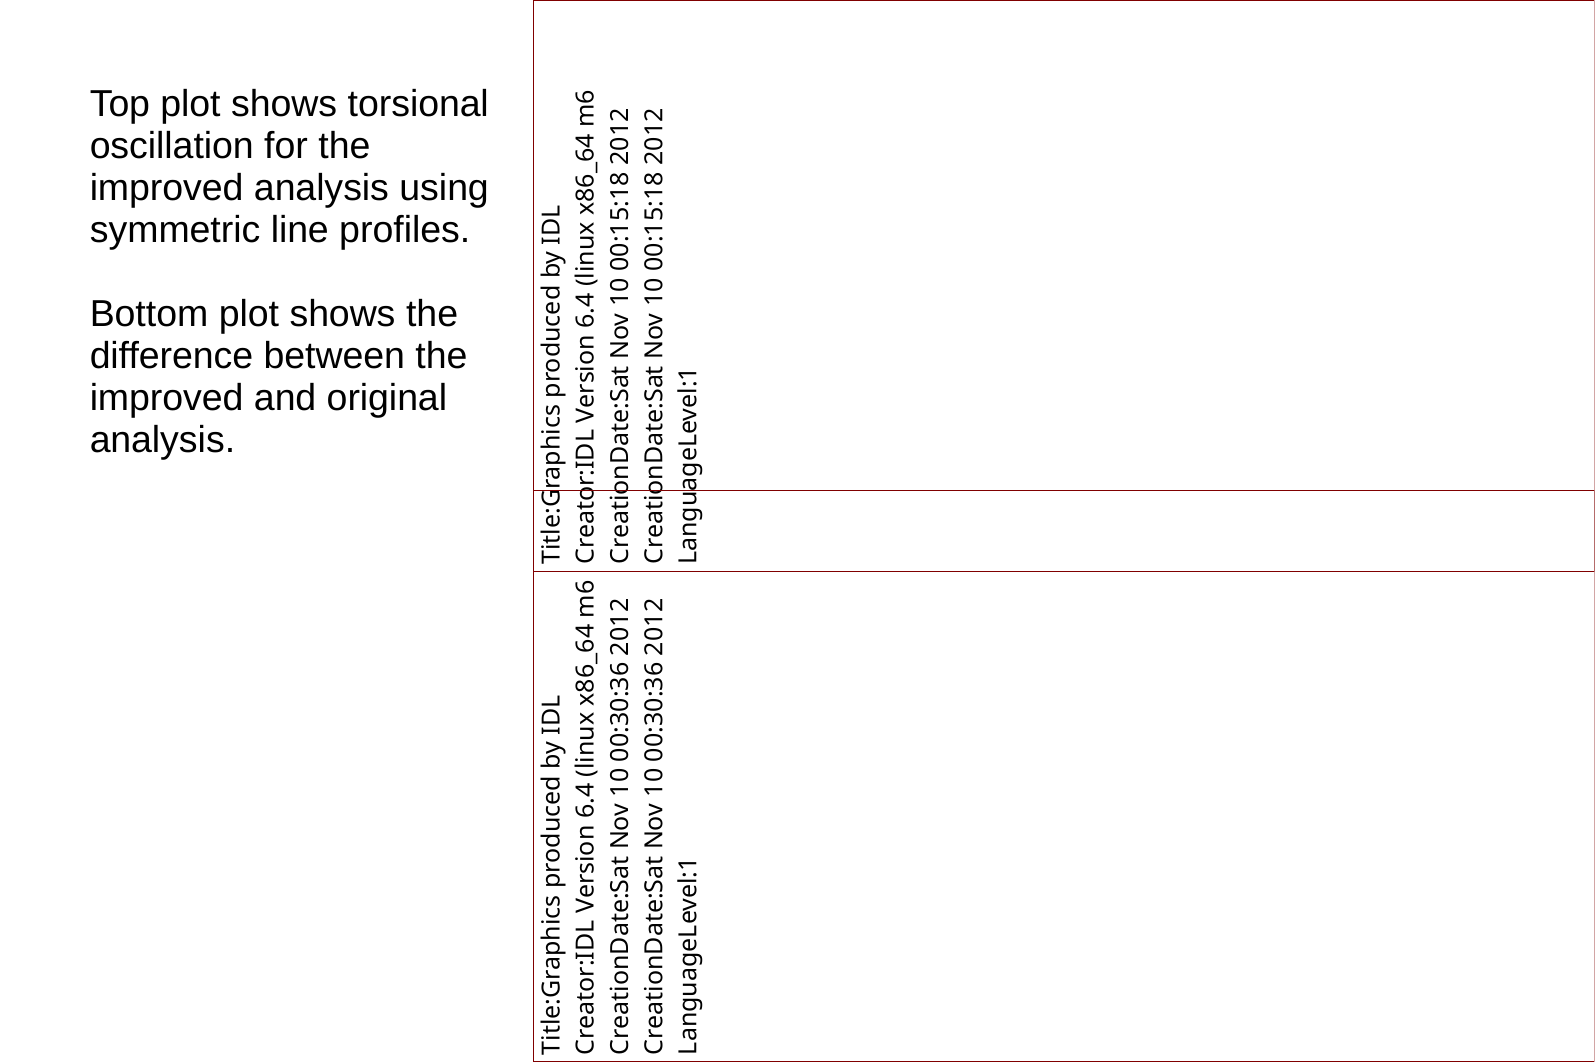

Top plot shows torsional oscillation for the improved analysis using symmetric line profiles.
Bottom plot shows the difference between the improved and original analysis.